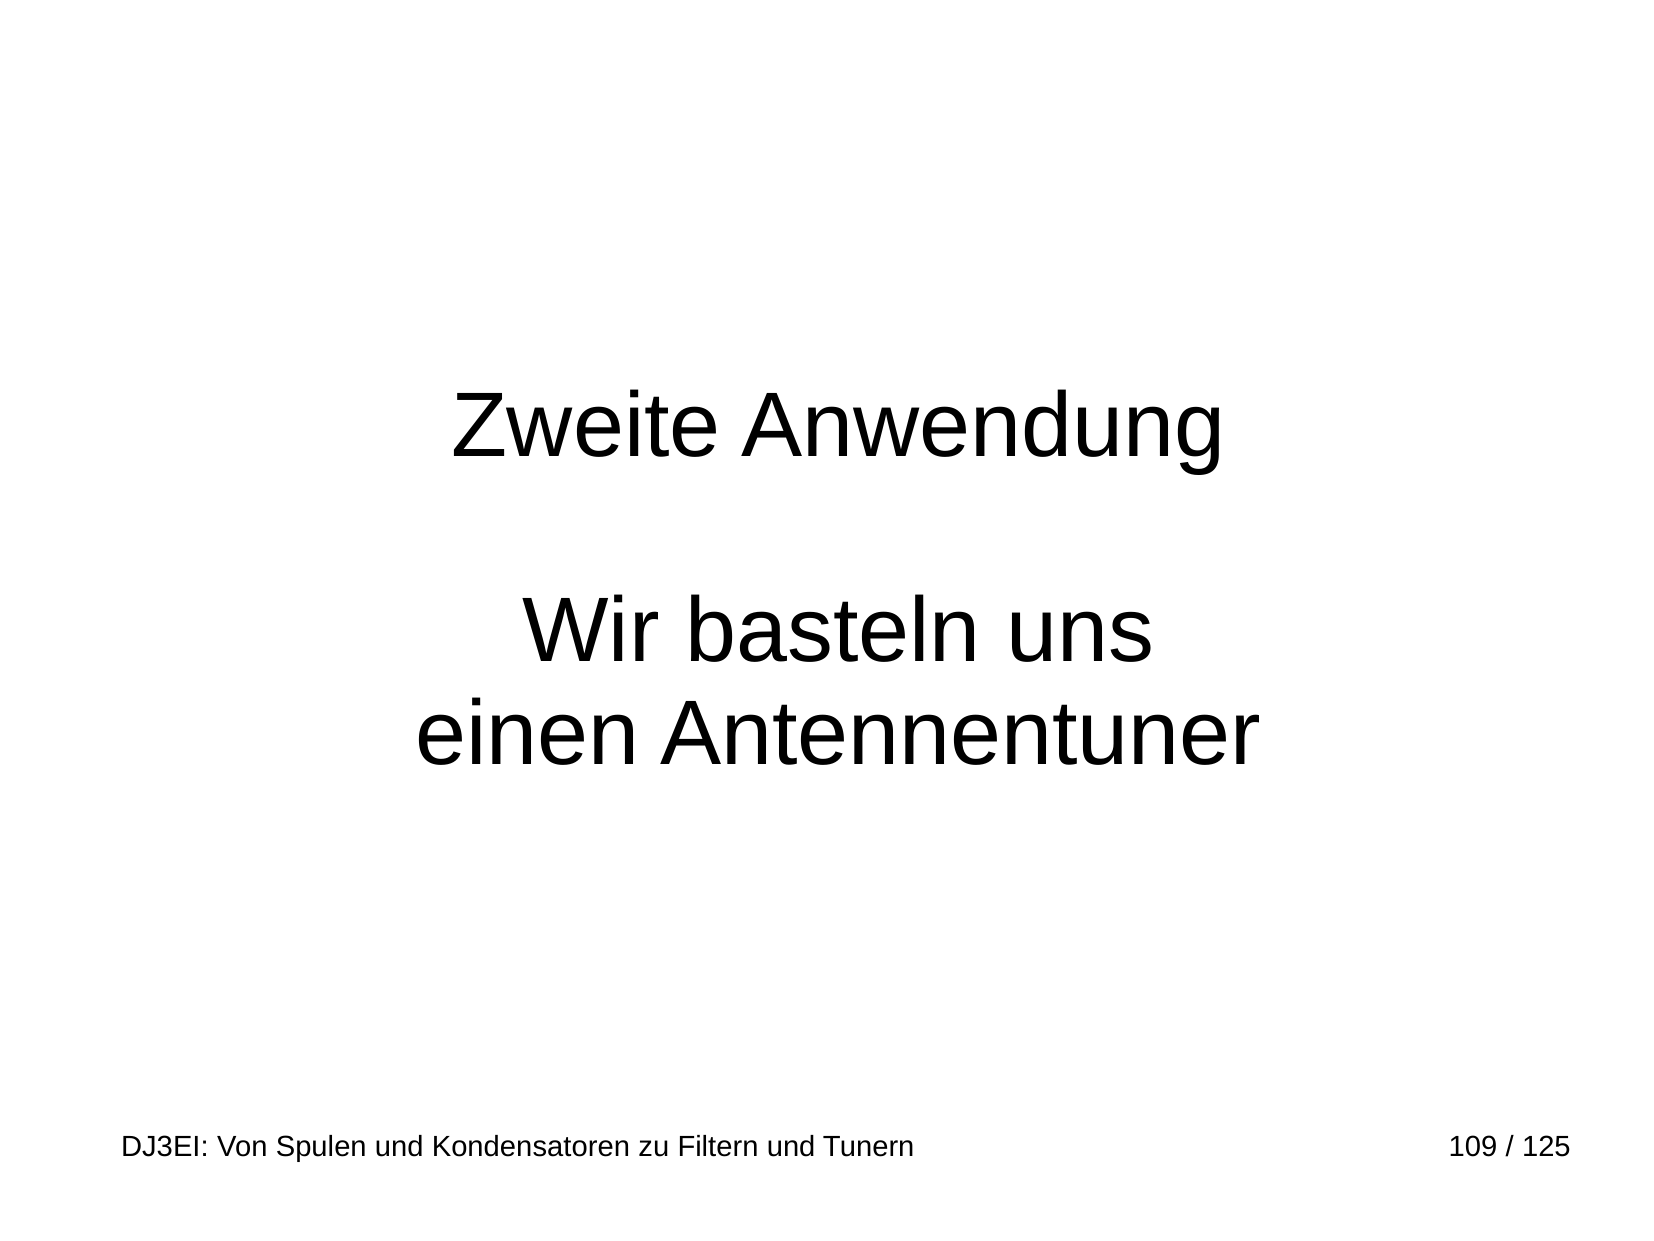

# Zweite Anwendung Wir basteln uns einen Antennentuner